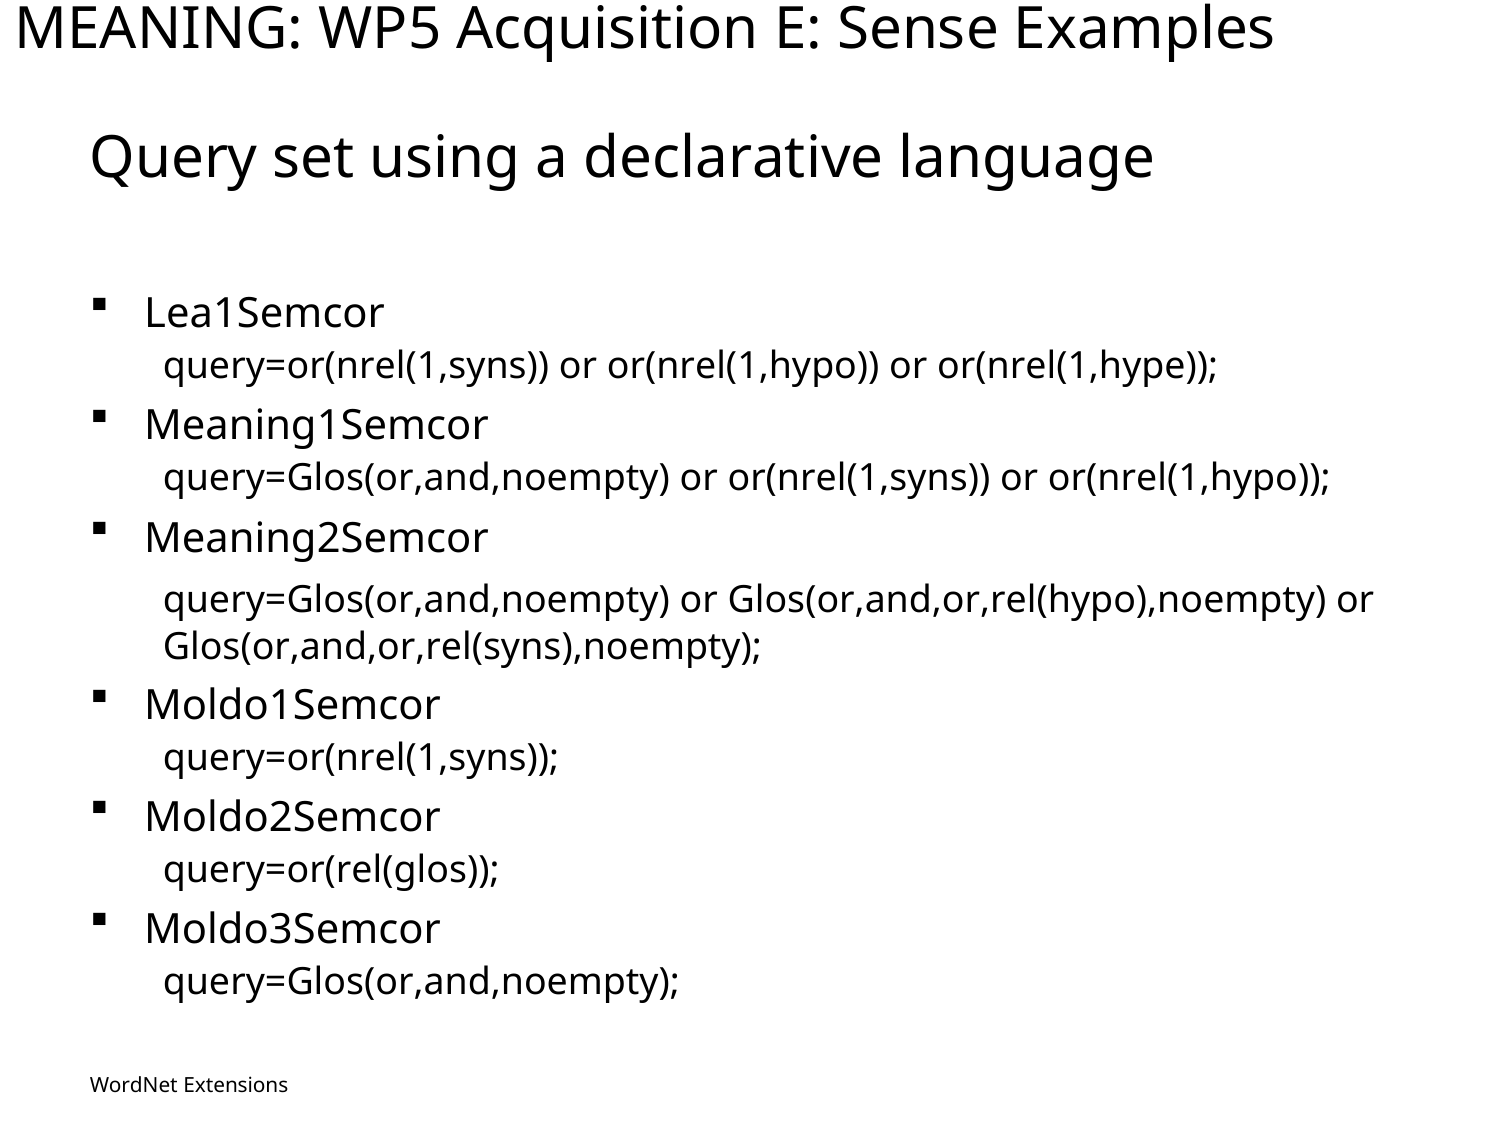

MEANING: WP5 Acquisition E: Sense Examples
# Query set using a declarative language
Lea1Semcor
	query=or(nrel(1,syns)) or or(nrel(1,hypo)) or or(nrel(1,hype));
Meaning1Semcor
	query=Glos(or,and,noempty) or or(nrel(1,syns)) or or(nrel(1,hypo));
Meaning2Semcor
		query=Glos(or,and,noempty) or Glos(or,and,or,rel(hypo),noempty) or 		Glos(or,and,or,rel(syns),noempty);
Moldo1Semcor
	query=or(nrel(1,syns));
Moldo2Semcor
	query=or(rel(glos));
Moldo3Semcor
	query=Glos(or,and,noempty);